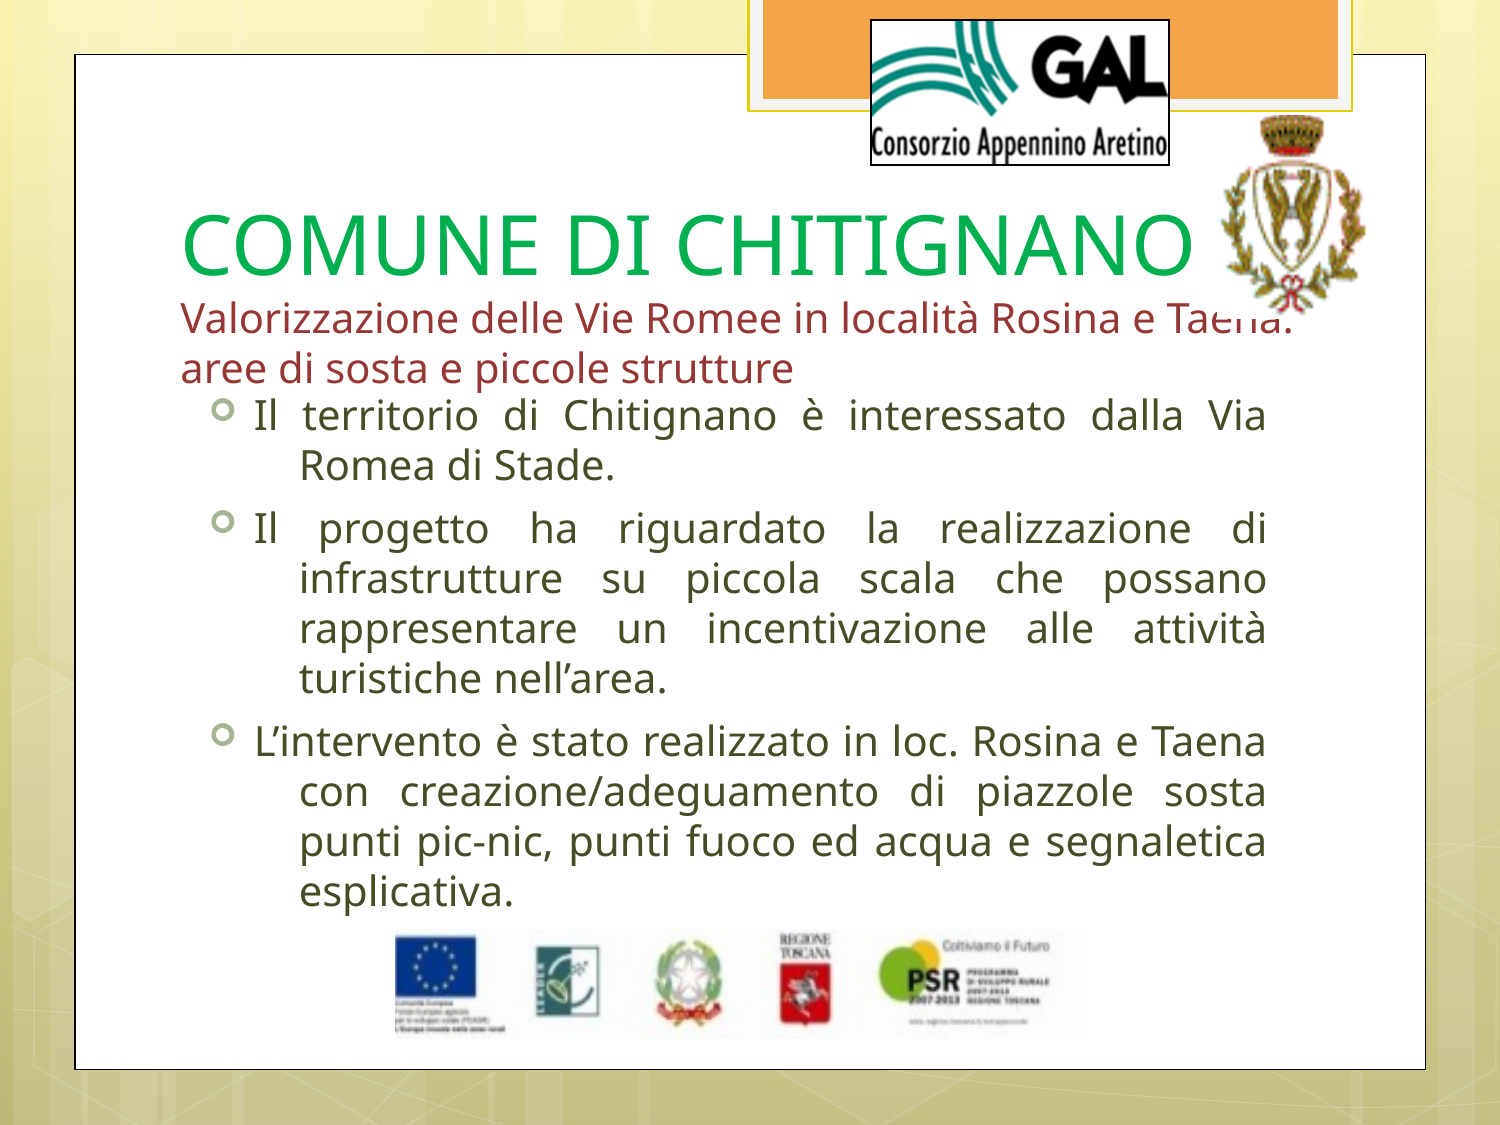

# COMUNE DI CHITIGNANO Valorizzazione delle Vie Romee in località Rosina e Taena: aree di sosta e piccole strutture
Il territorio di Chitignano è interessato dalla Via Romea di Stade.
Il progetto ha riguardato la realizzazione di infrastrutture su piccola scala che possano rappresentare un incentivazione alle attività turistiche nell’area.
L’intervento è stato realizzato in loc. Rosina e Taena con creazione/adeguamento di piazzole sosta punti pic-nic, punti fuoco ed acqua e segnaletica esplicativa.